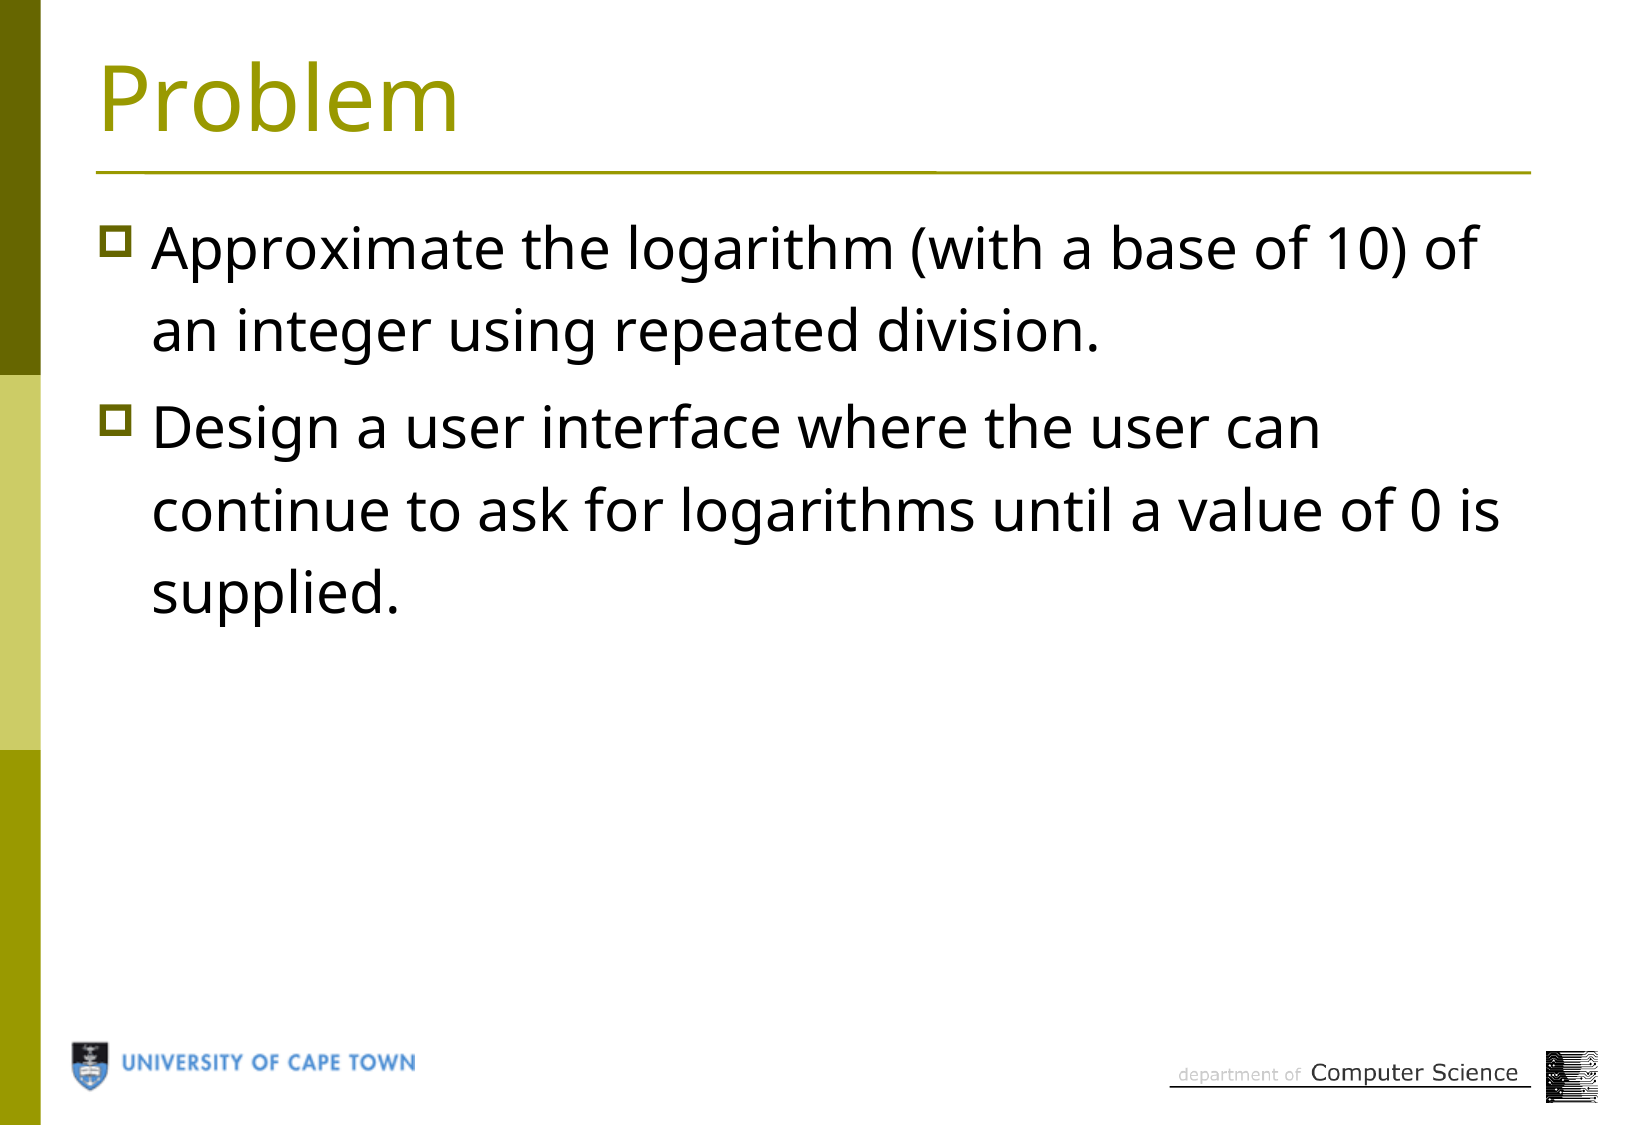

# Problem
Approximate the logarithm (with a base of 10) of an integer using repeated division.
Design a user interface where the user can continue to ask for logarithms until a value of 0 is supplied.